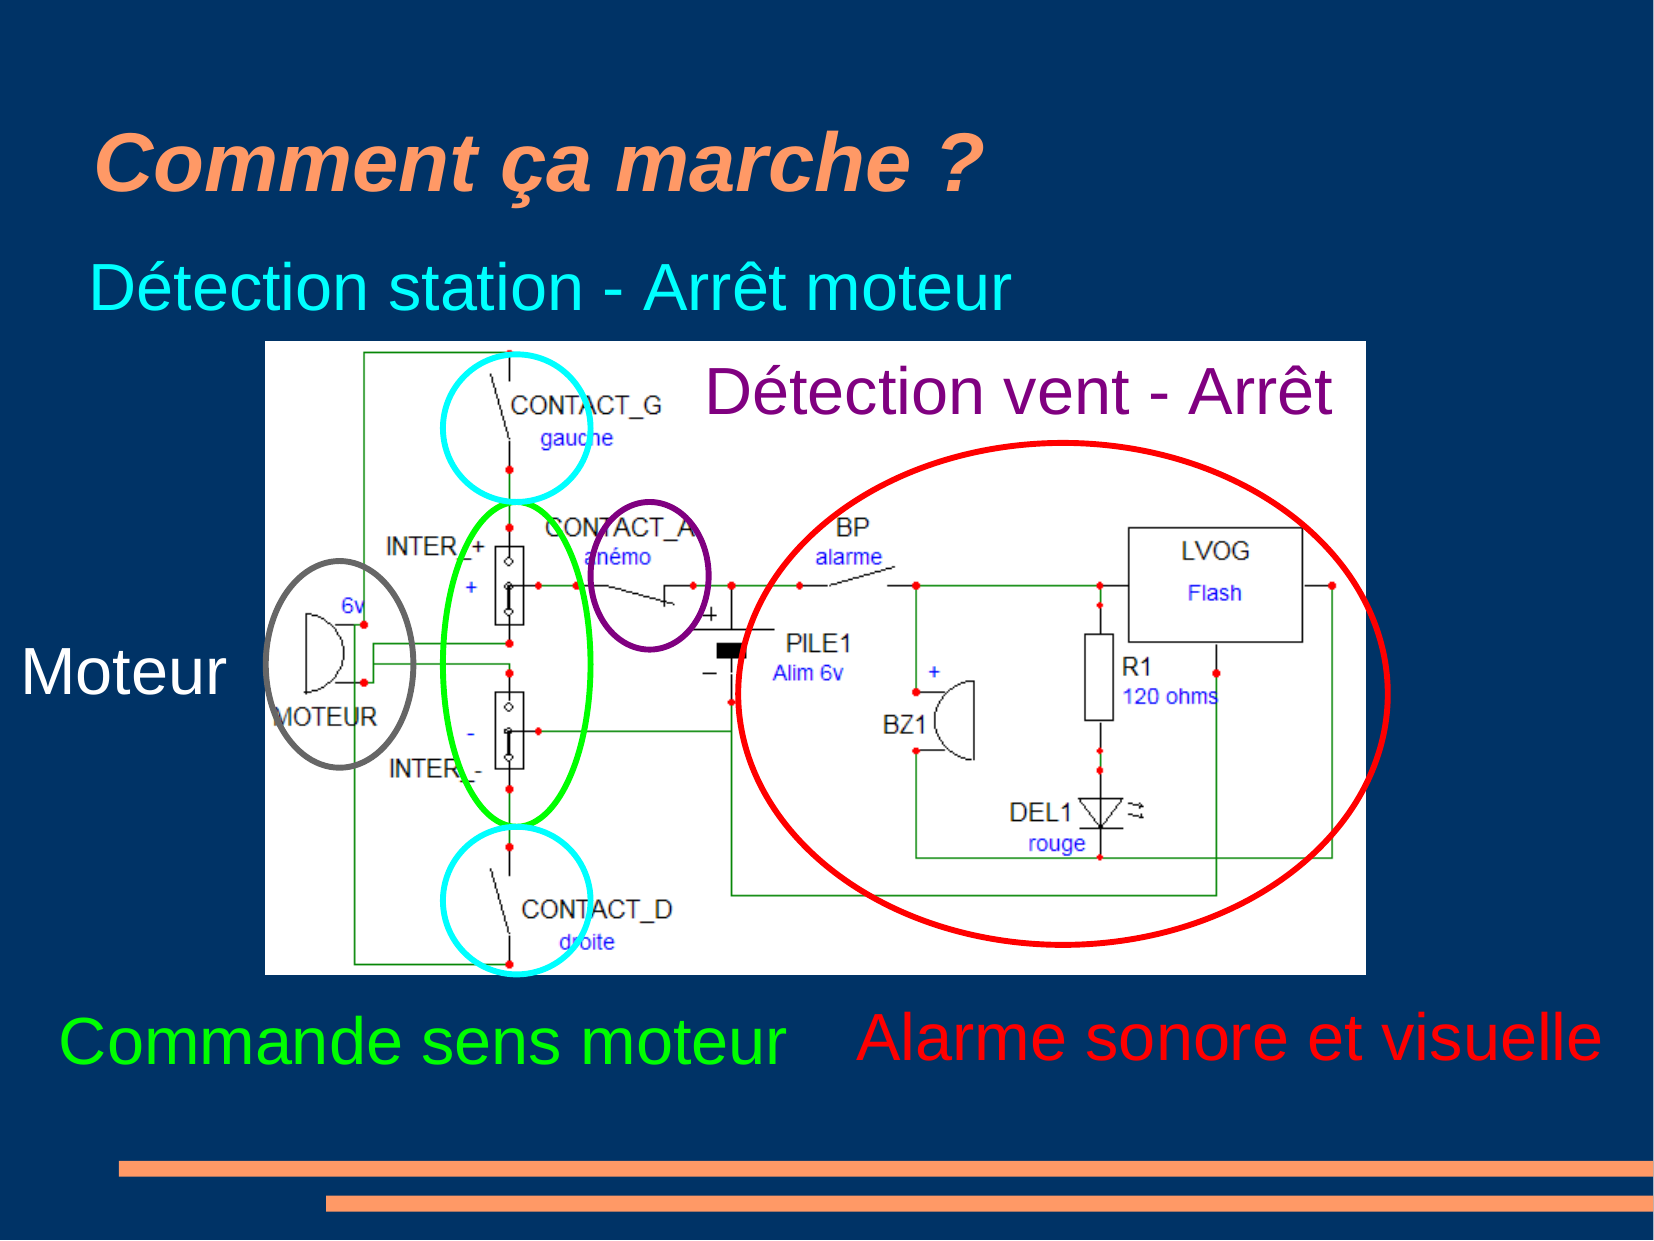

# Comment ça marche ?
Détection station - Arrêt moteur
Détection vent - Arrêt
Moteur
Alarme sonore et visuelle
Commande sens moteur